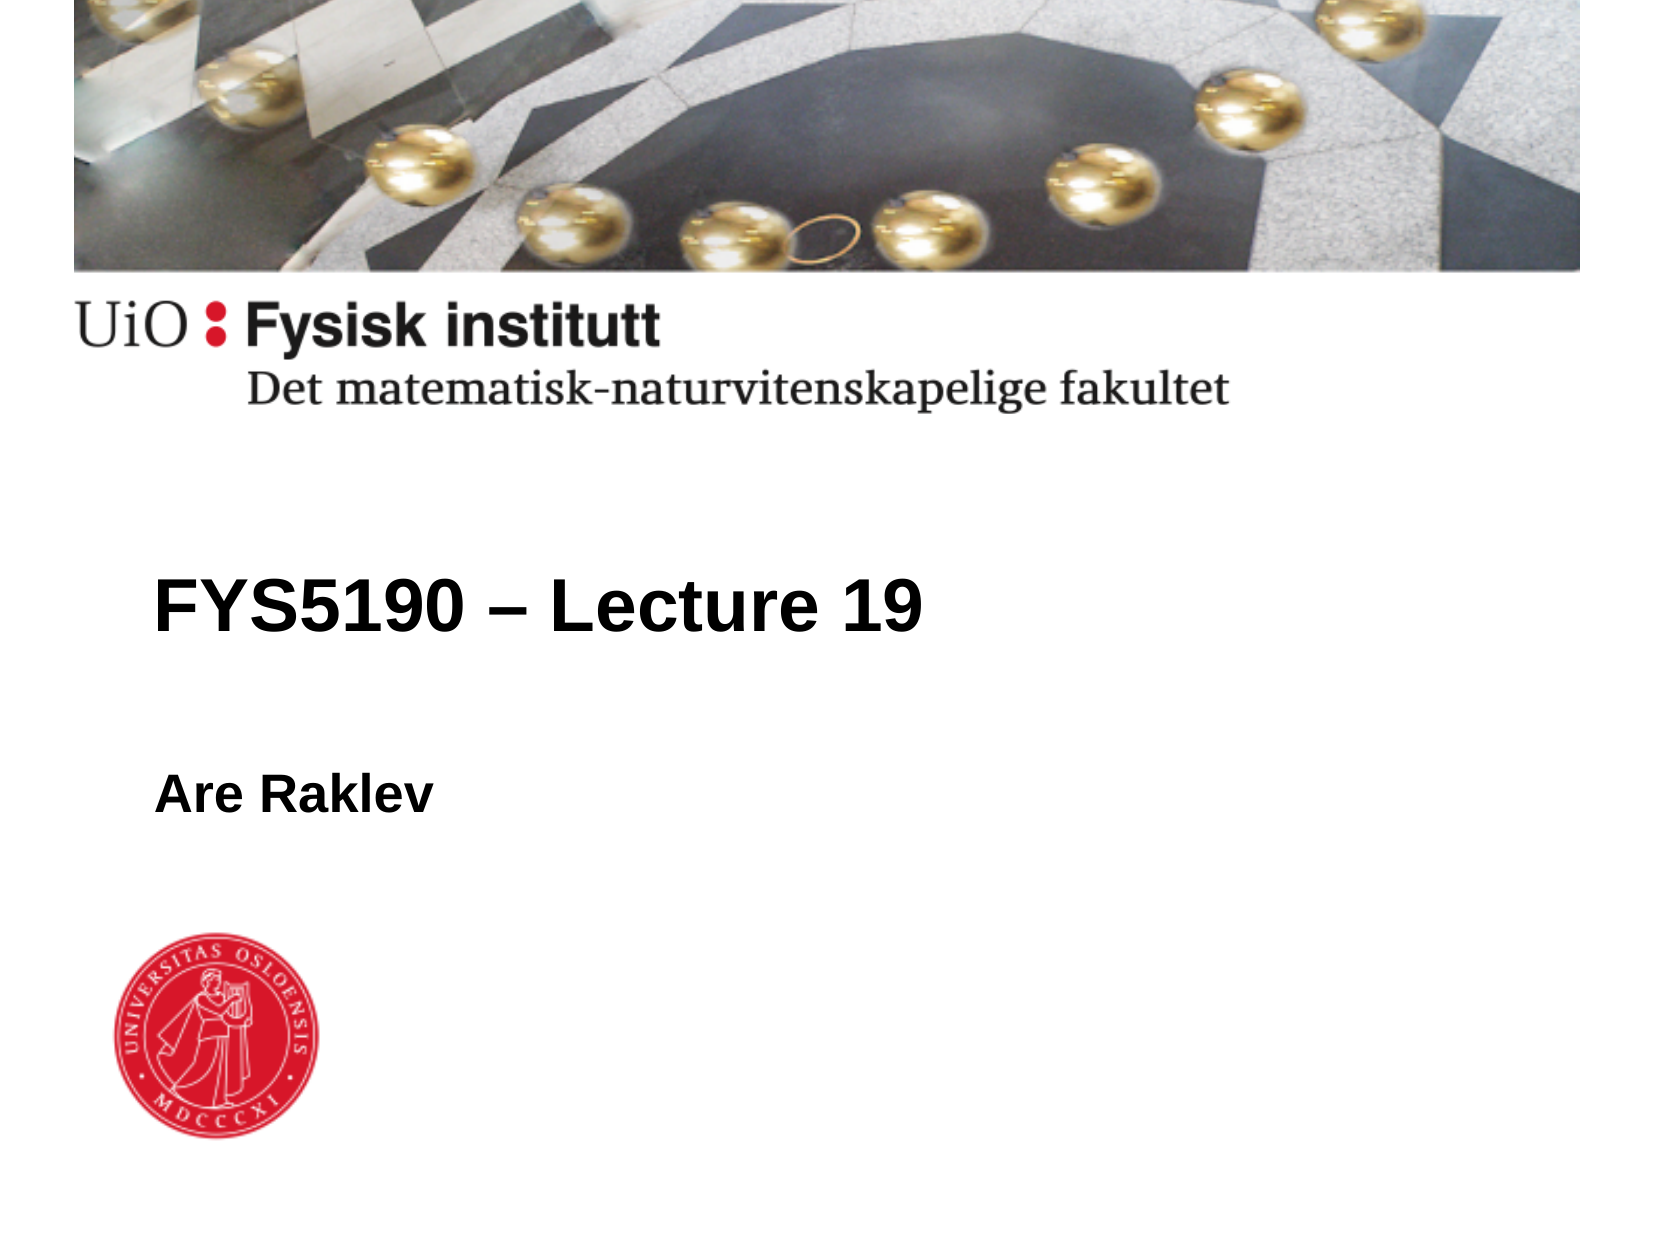

FYS5190 – Lecture 19
# Are Raklev